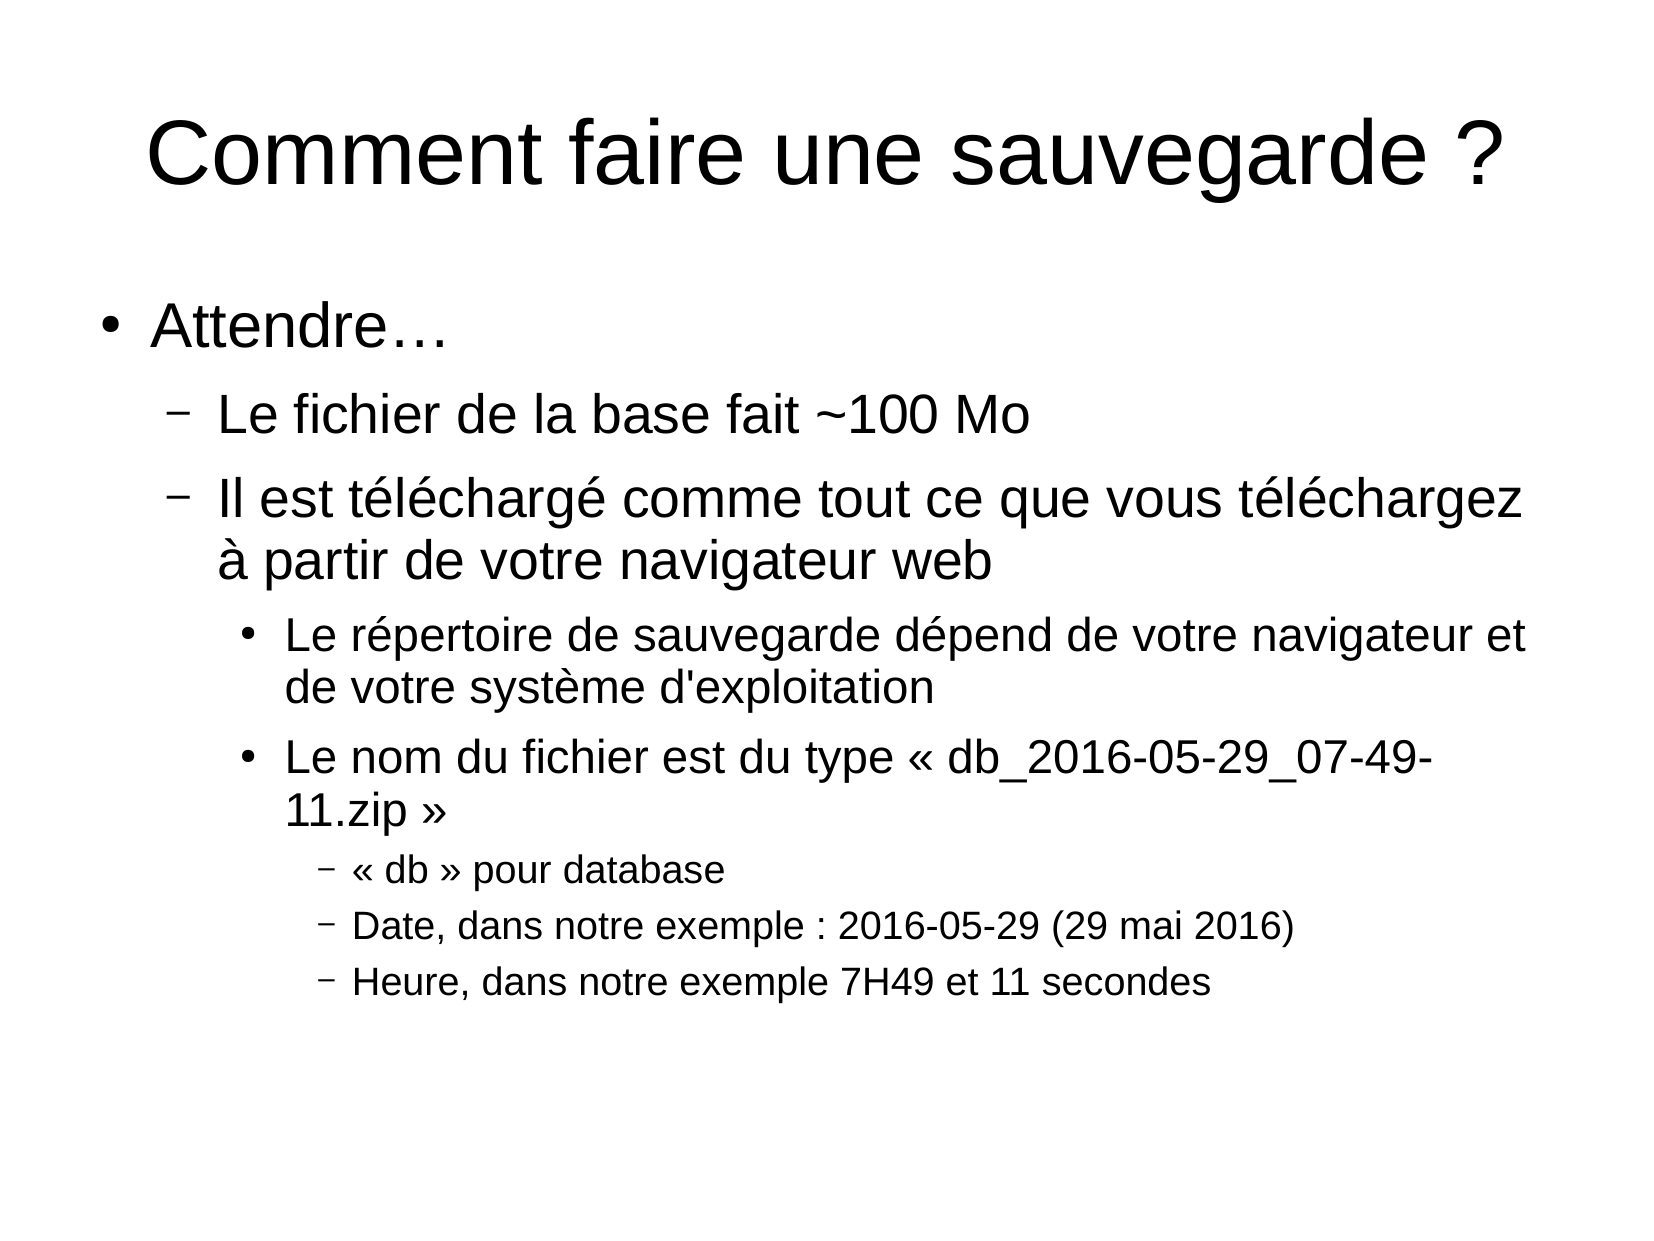

# Comment faire une sauvegarde ?
Attendre…
Le fichier de la base fait ~100 Mo
Il est téléchargé comme tout ce que vous téléchargez à partir de votre navigateur web
Le répertoire de sauvegarde dépend de votre navigateur et de votre système d'exploitation
Le nom du fichier est du type « db_2016-05-29_07-49-11.zip »
« db » pour database
Date, dans notre exemple : 2016-05-29 (29 mai 2016)
Heure, dans notre exemple 7H49 et 11 secondes